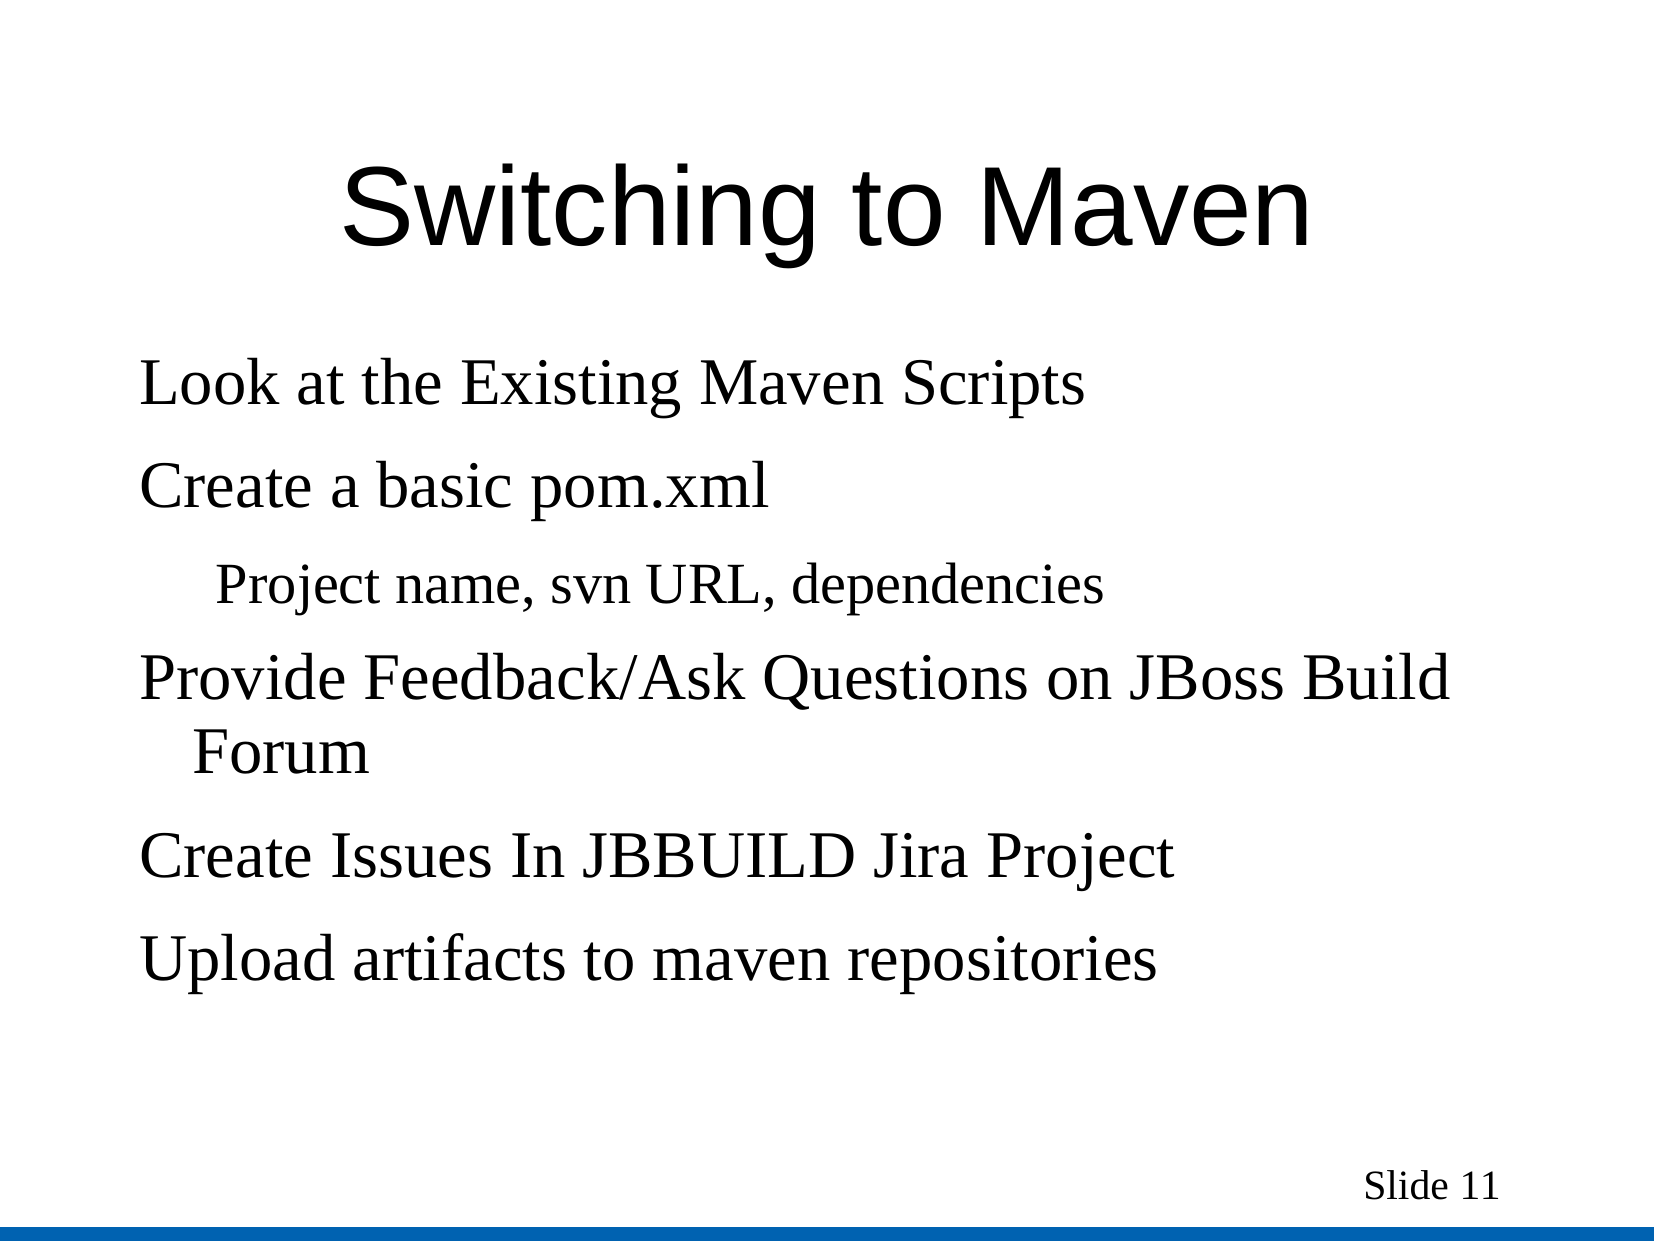

# Switching to Maven
Look at the Existing Maven Scripts
Create a basic pom.xml
Project name, svn URL, dependencies
Provide Feedback/Ask Questions on JBoss Build Forum
Create Issues In JBBUILD Jira Project
Upload artifacts to maven repositories